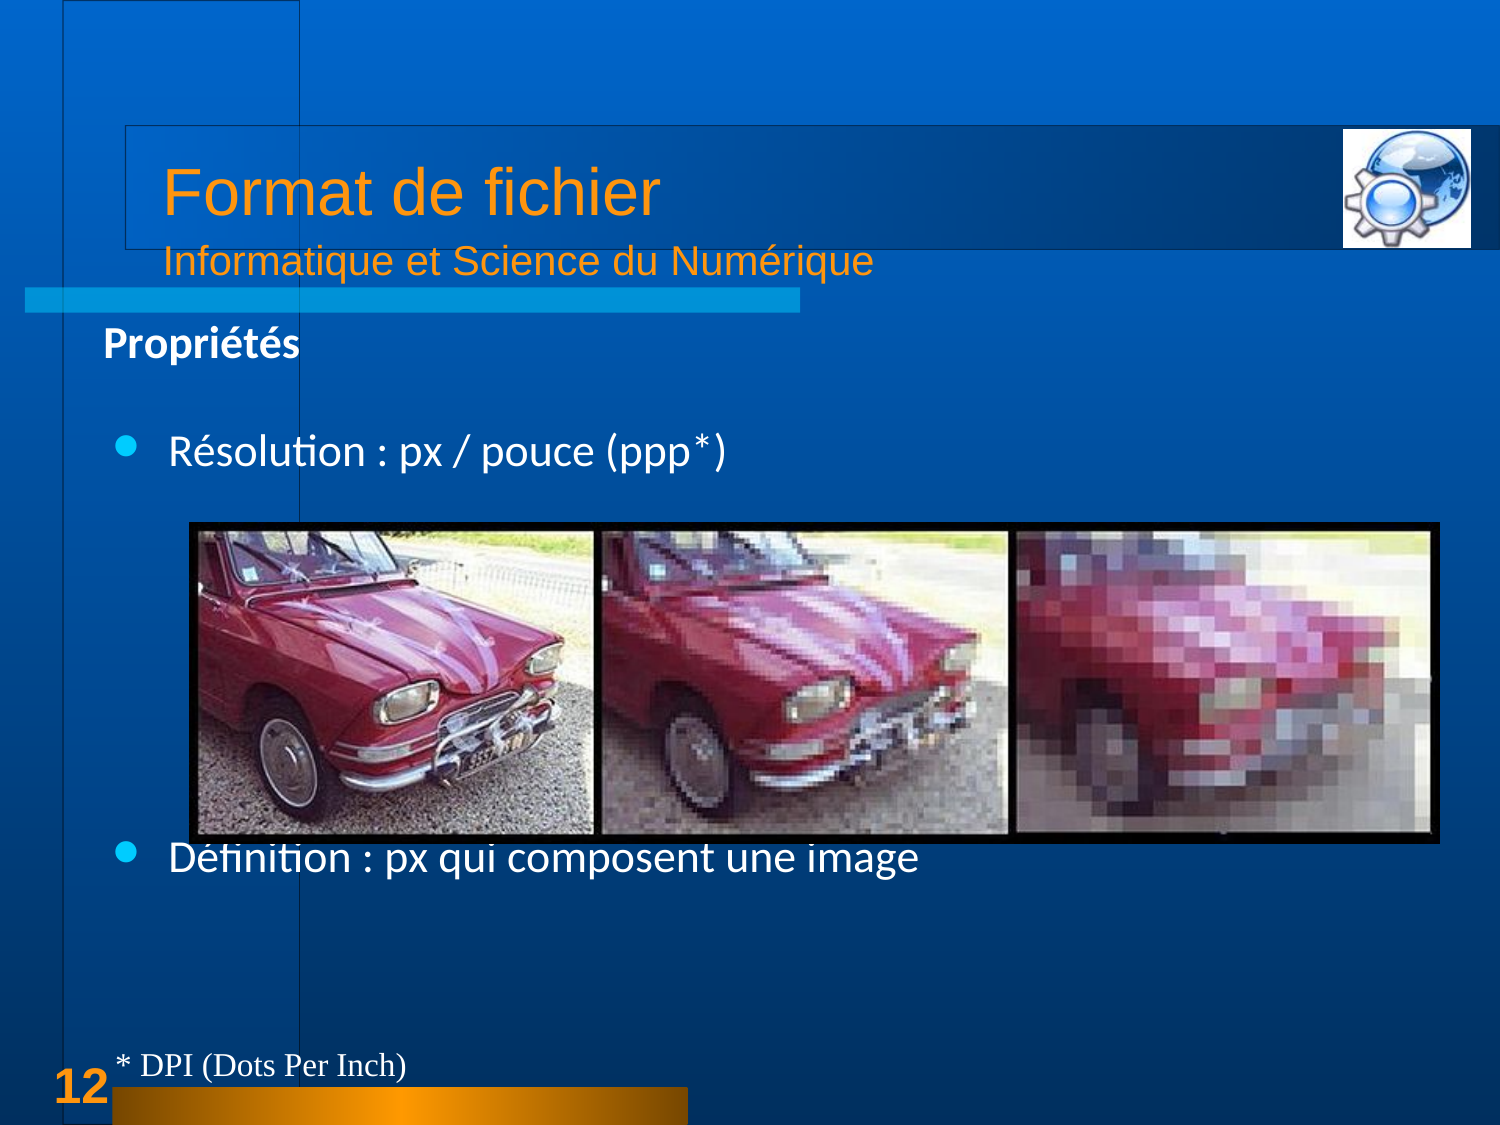

Propriétés
Résolution : px / pouce (ppp*)
Définition : px qui composent une image
* DPI (Dots Per Inch)